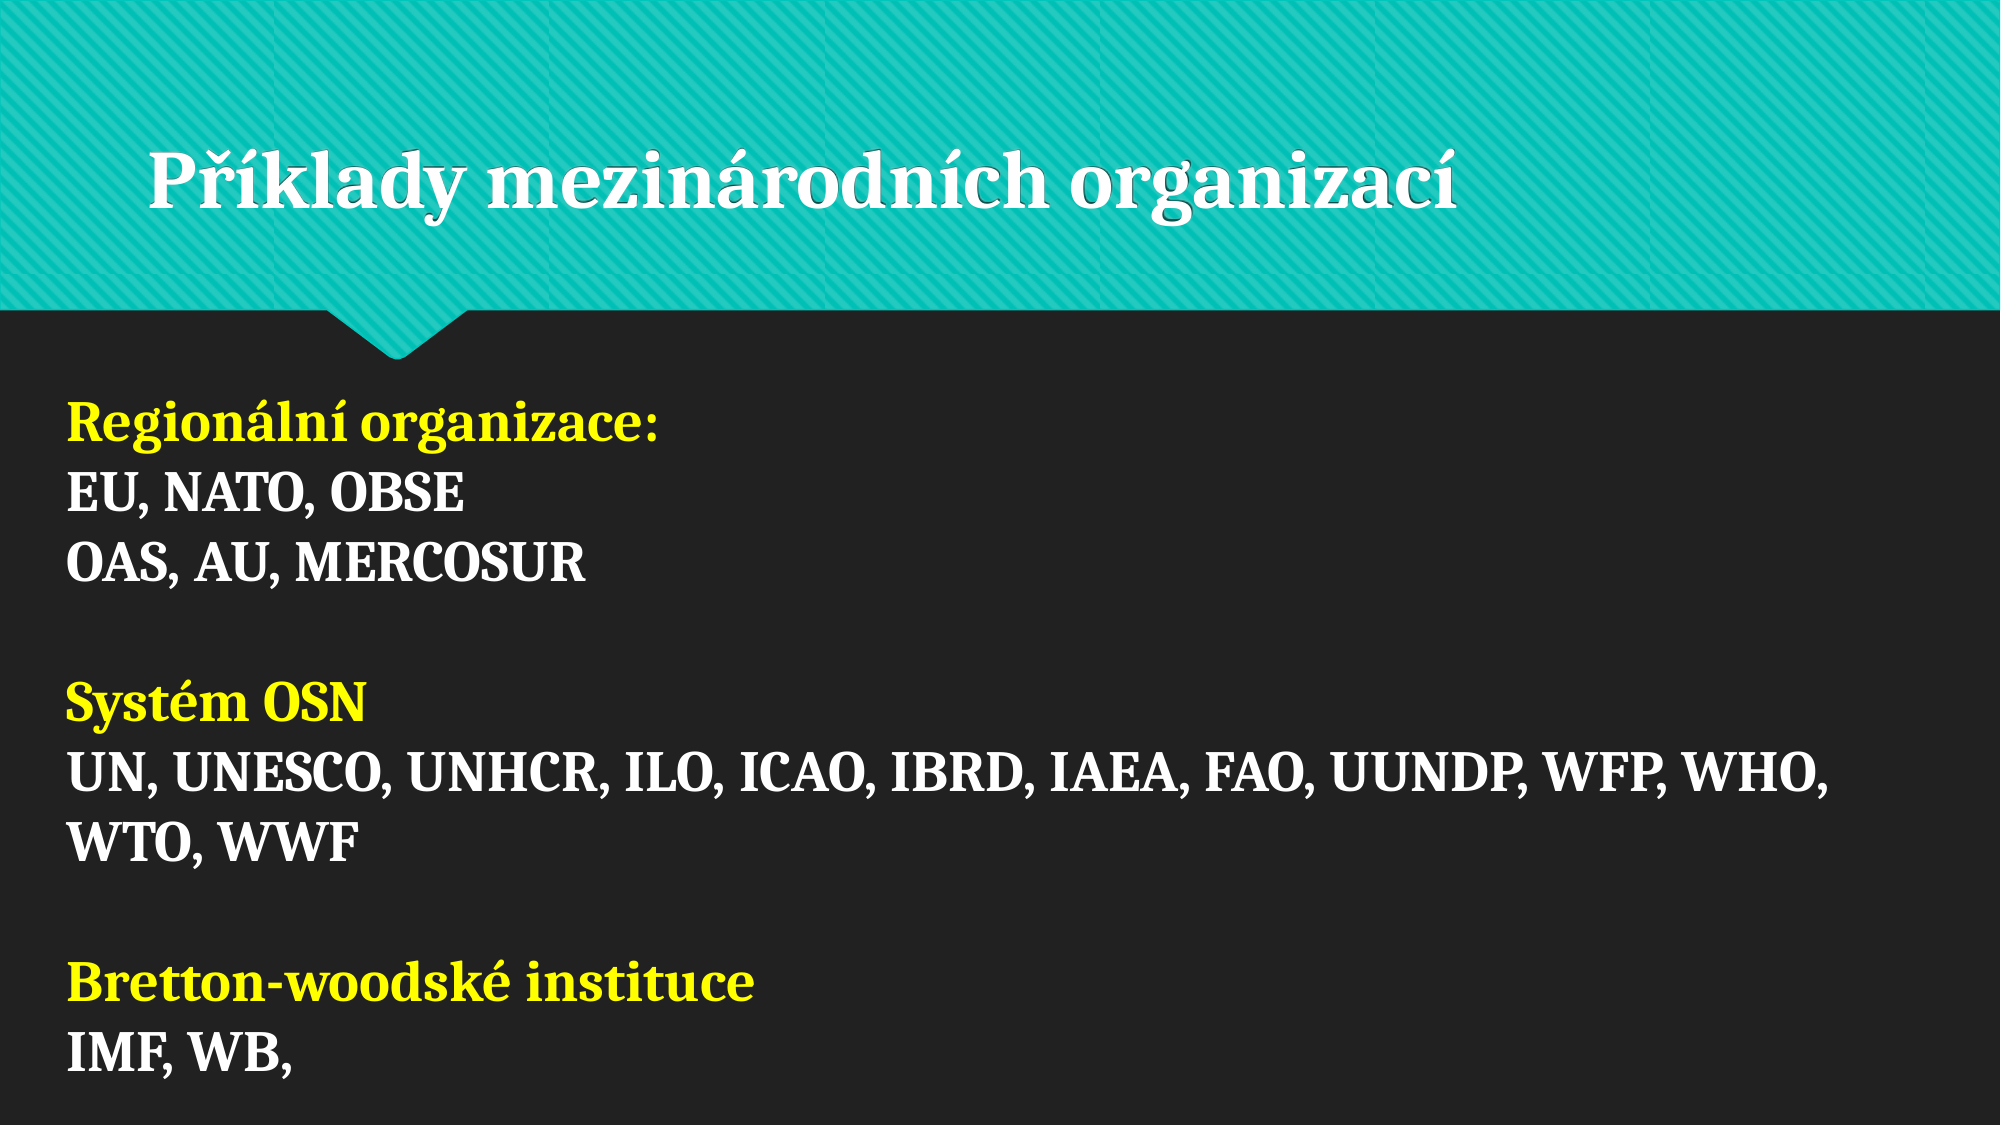

# Příklady mezinárodních organizací
Regionální organizace:
EU, NATO, OBSE
OAS, AU, MERCOSUR
Systém OSN
UN, UNESCO, UNHCR, ILO, ICAO, IBRD, IAEA, FAO, UUNDP, WFP, WHO, WTO, WWF
Bretton-woodské instituce
IMF, WB,